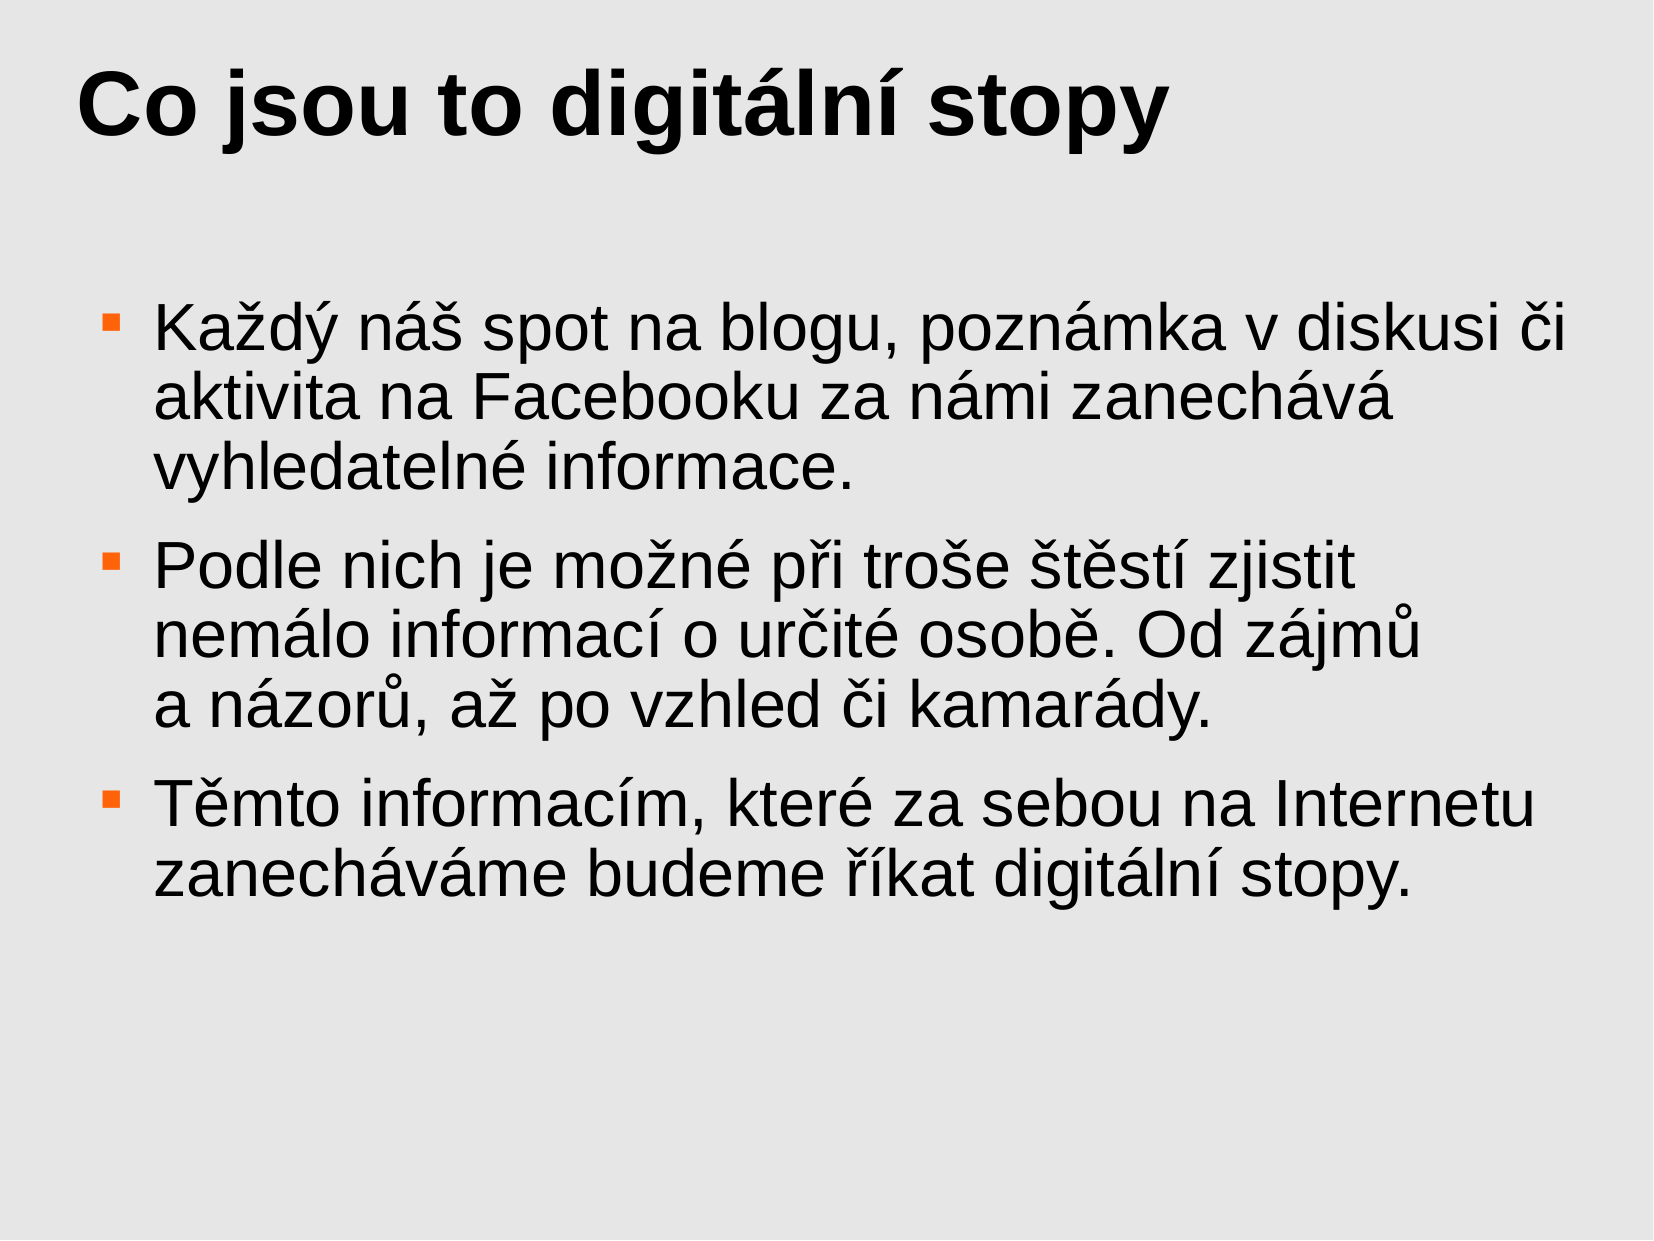

# Co jsou to digitální stopy
Každý náš spot na blogu, poznámka v diskusi či aktivita na Facebooku za námi zanechává vyhledatelné informace.
Podle nich je možné při troše štěstí zjistit nemálo informací o určité osobě. Od zájmů
a názorů, až po vzhled či kamarády.
Těmto informacím, které za sebou na Internetu zanecháváme budeme říkat digitální stopy.